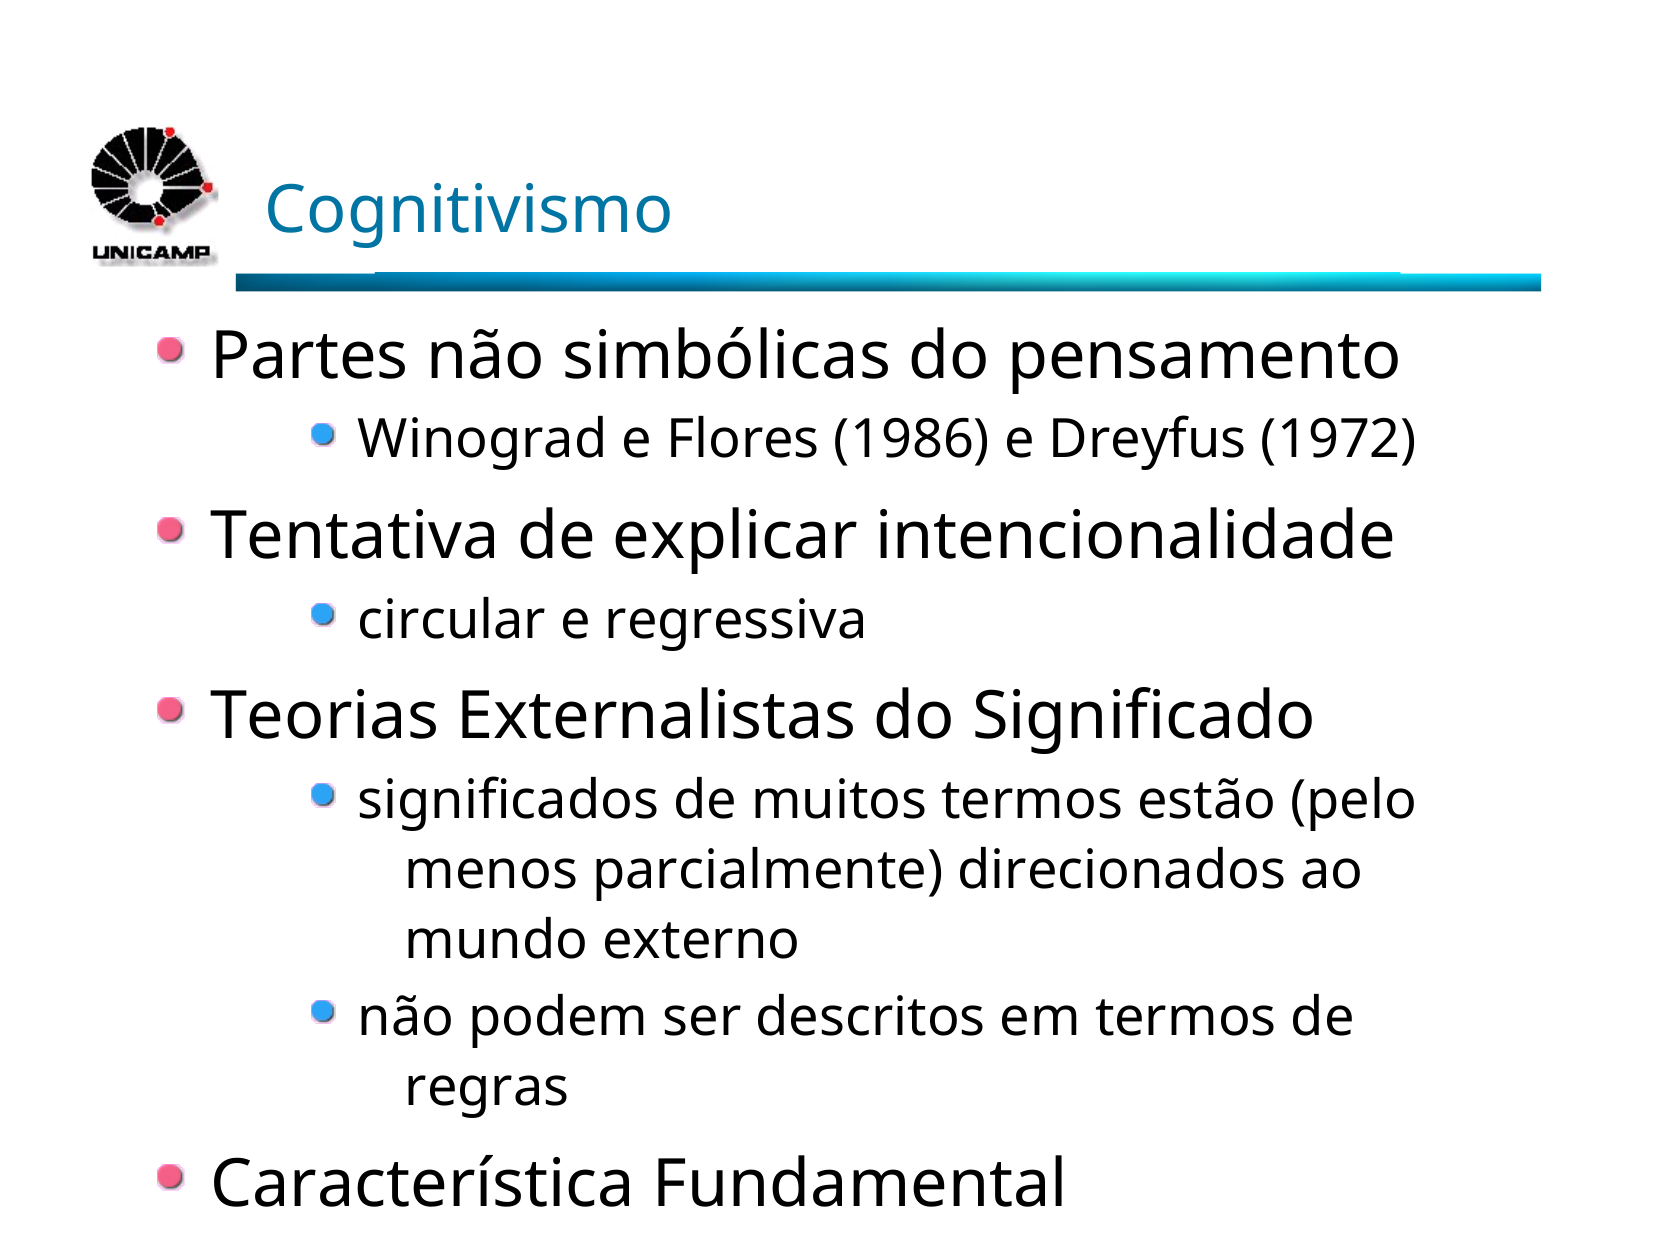

# Cognitivismo
Partes não simbólicas do pensamento
Winograd e Flores (1986) e Dreyfus (1972)
Tentativa de explicar intencionalidade
circular e regressiva
Teorias Externalistas do Significado
significados de muitos termos estão (pelo menos parcialmente) direcionados ao mundo externo
não podem ser descritos em termos de regras
Característica Fundamental
cognição “independe” do ambiente a sua volta
ocorre somente “dentro da mente”